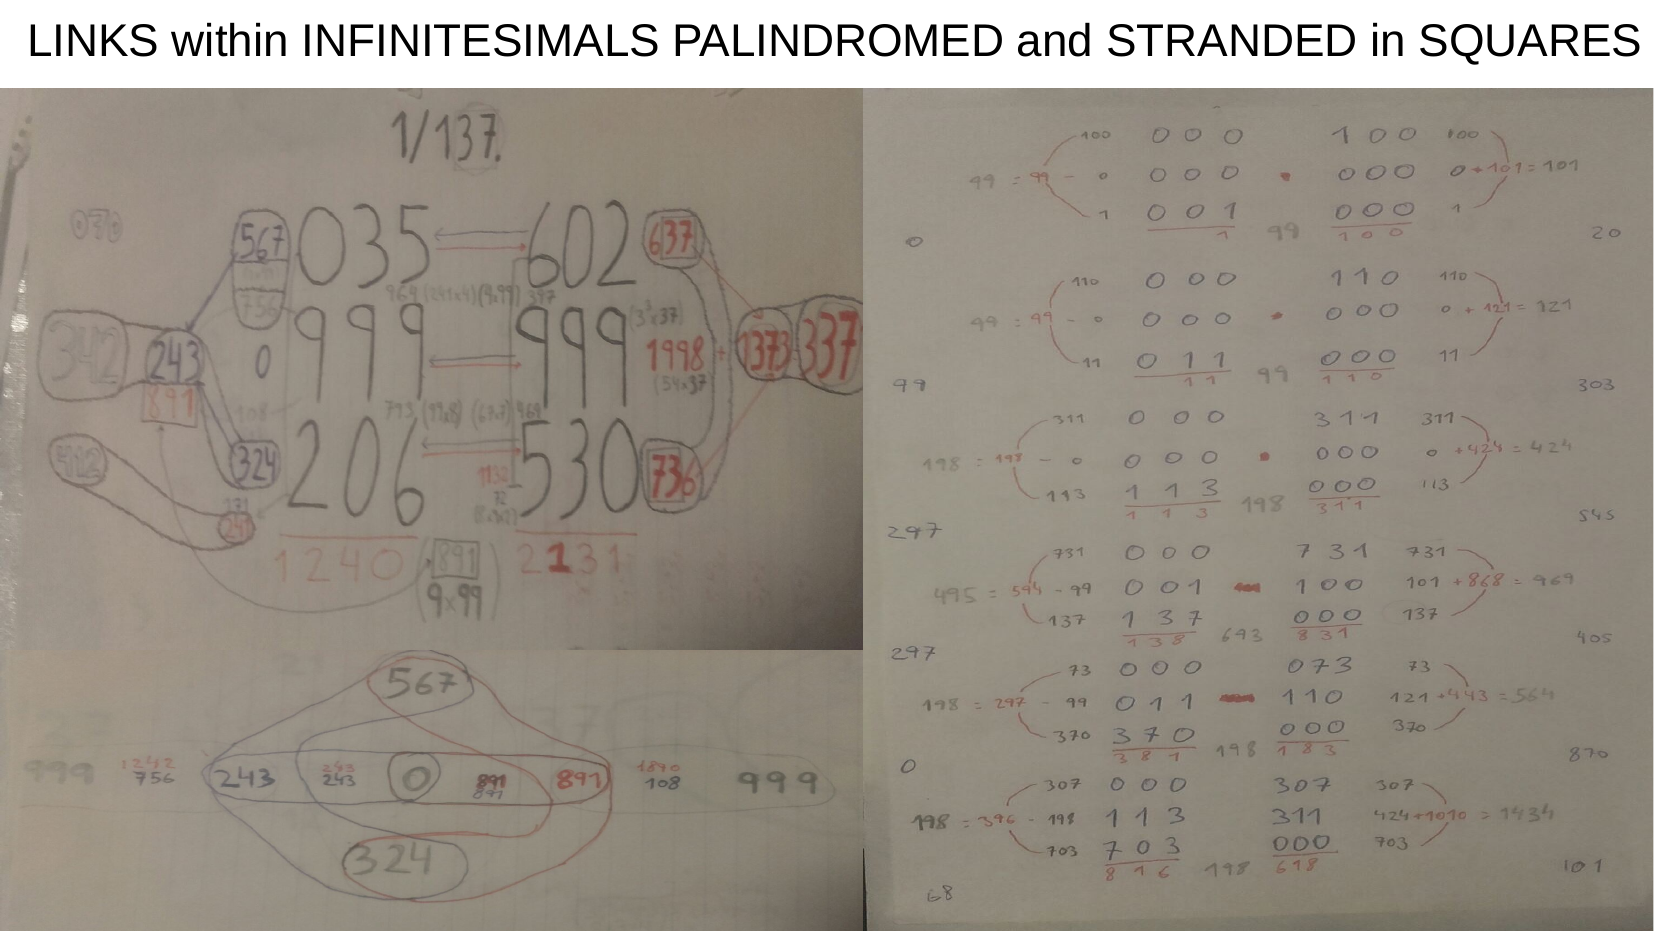

# LINKS within INFINITESIMALS PALINDROMED and STRANDED in SQUARES